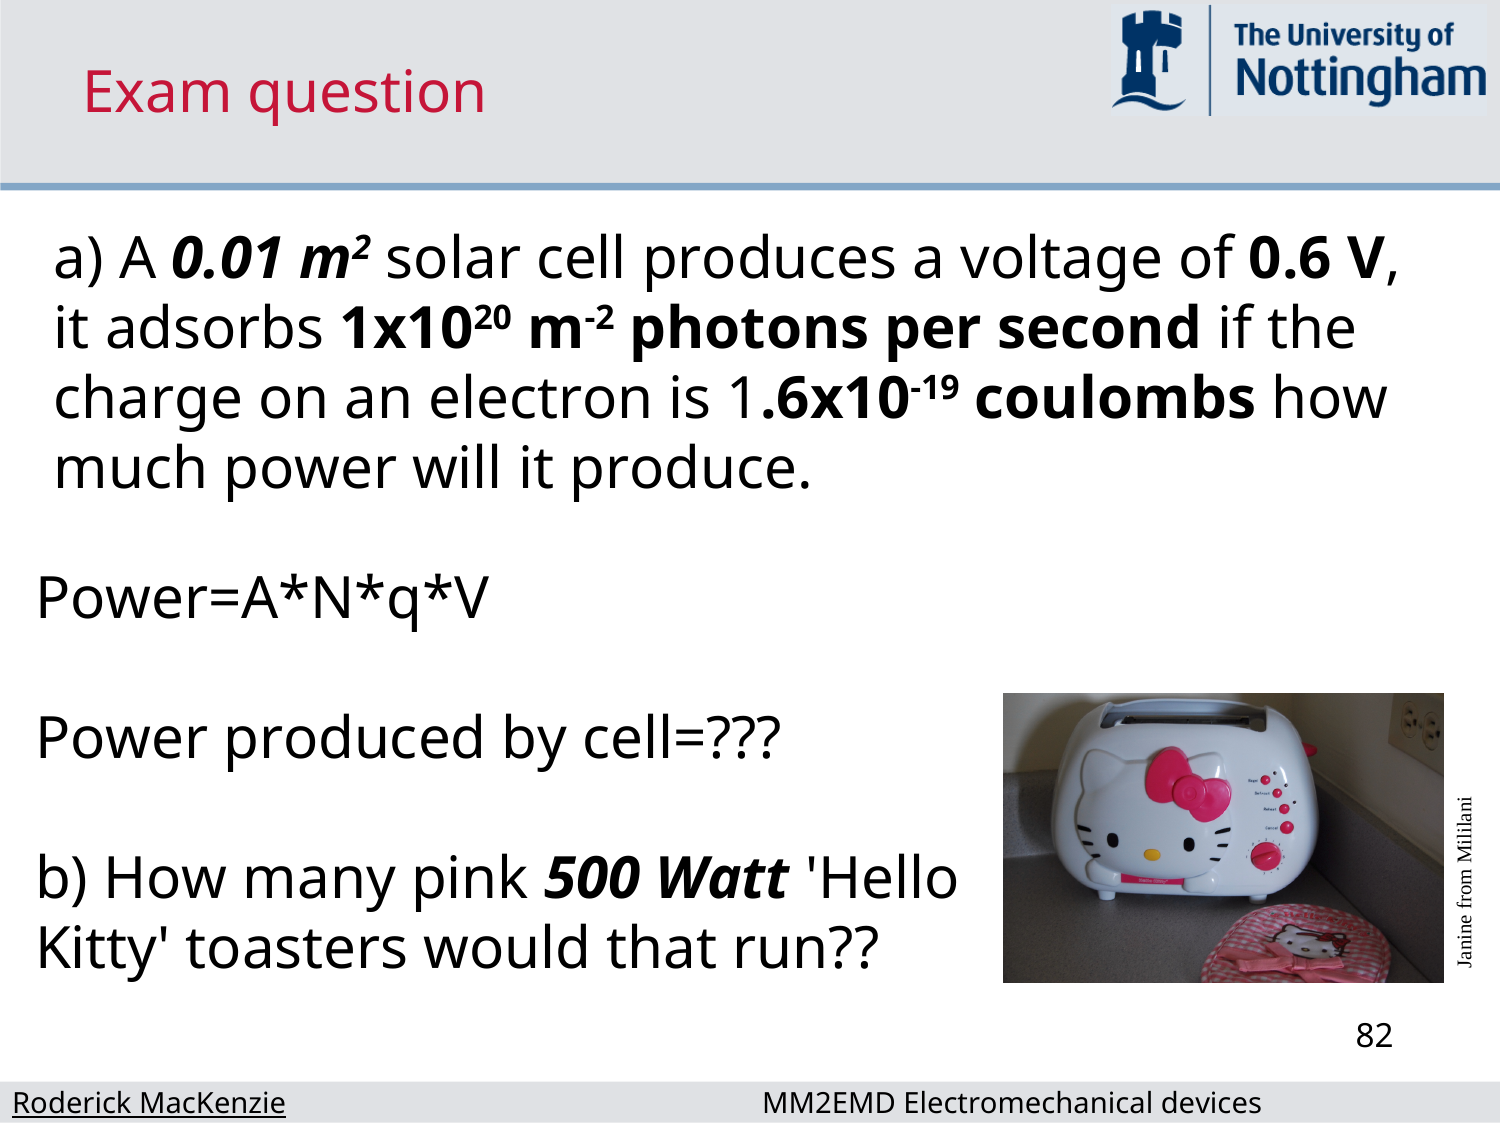

# Exam question
a) A 0.01 m2 solar cell produces a voltage of 0.6 V, it adsorbs 1x1020 m-2 photons per second if the charge on an electron is 1.6x10-19 coulombs how much power will it produce.
Power=A*N*q*V
Power produced by cell=???
b) How many pink 500 Watt 'Hello Kitty' toasters would that run??
Janine from Mililani